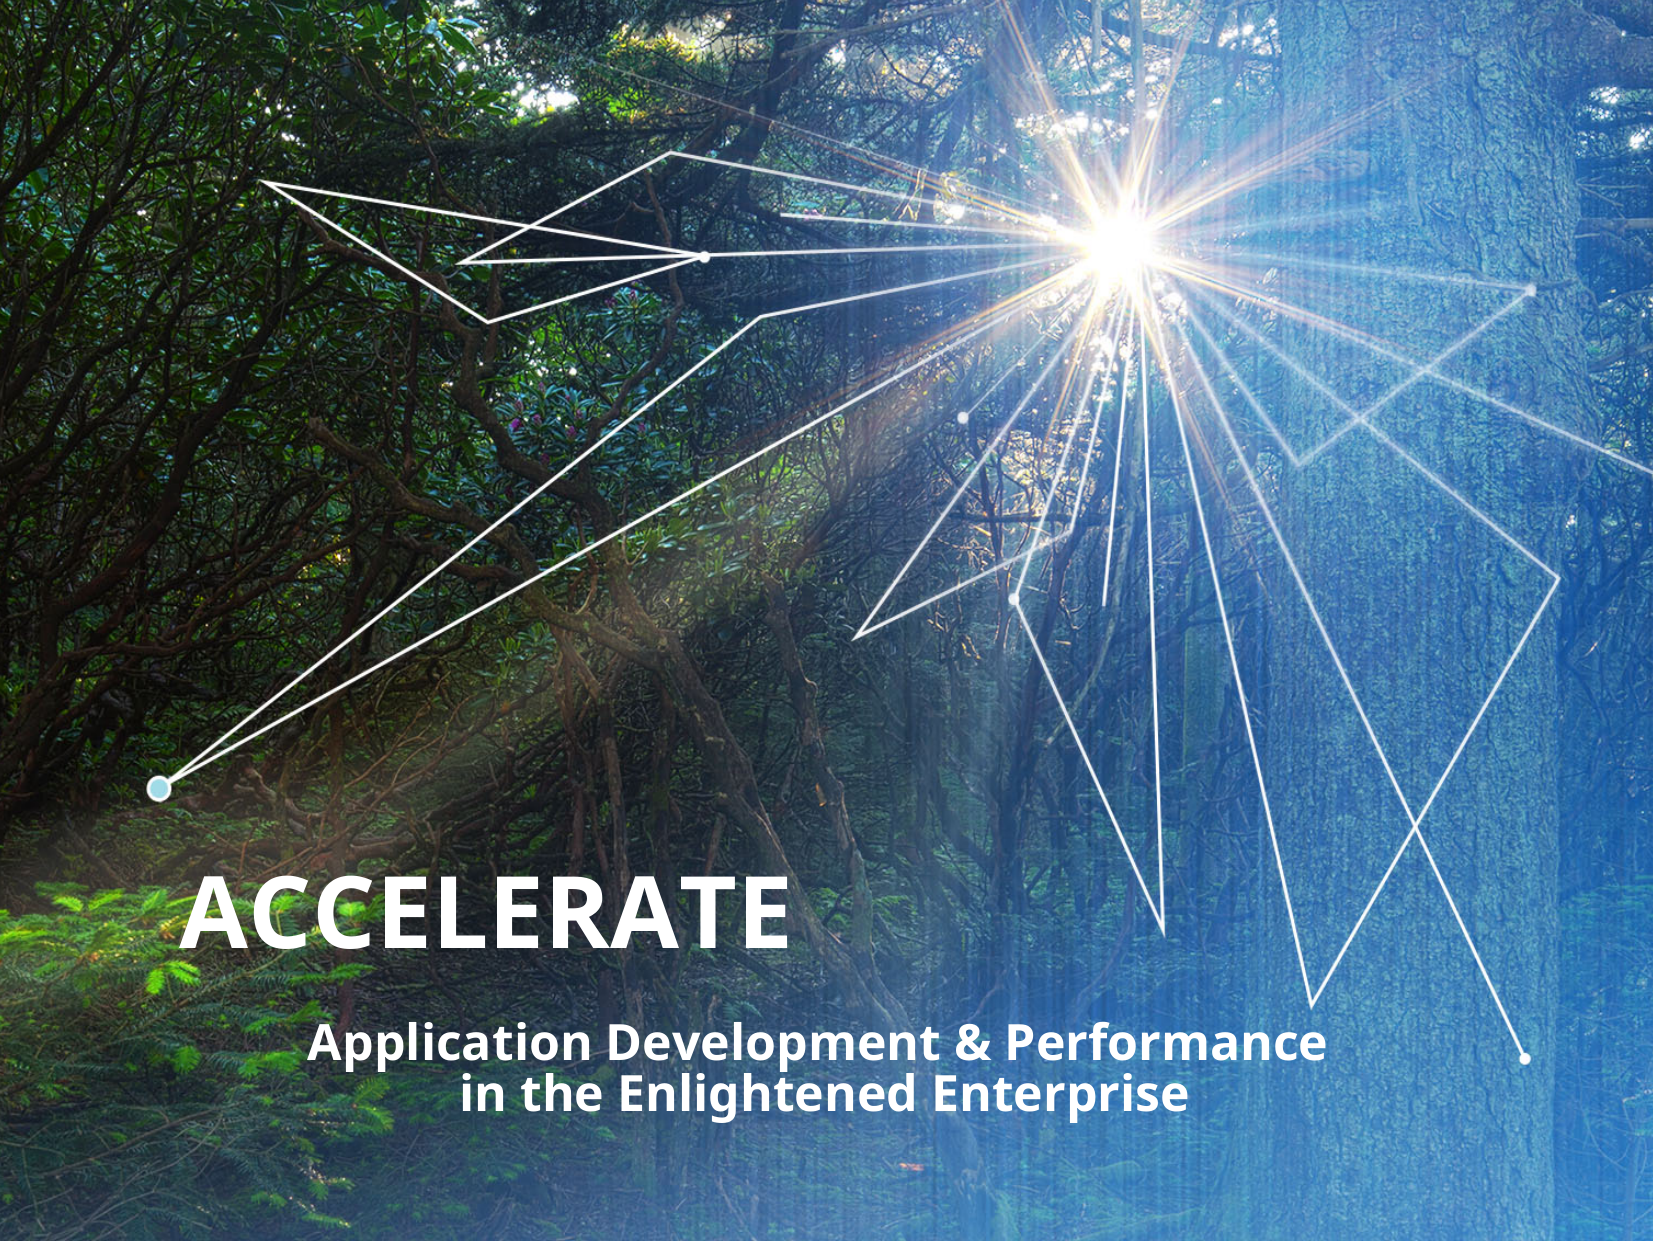

ACCELERATE
Application Development & Performance
in the Enlightened Enterprise